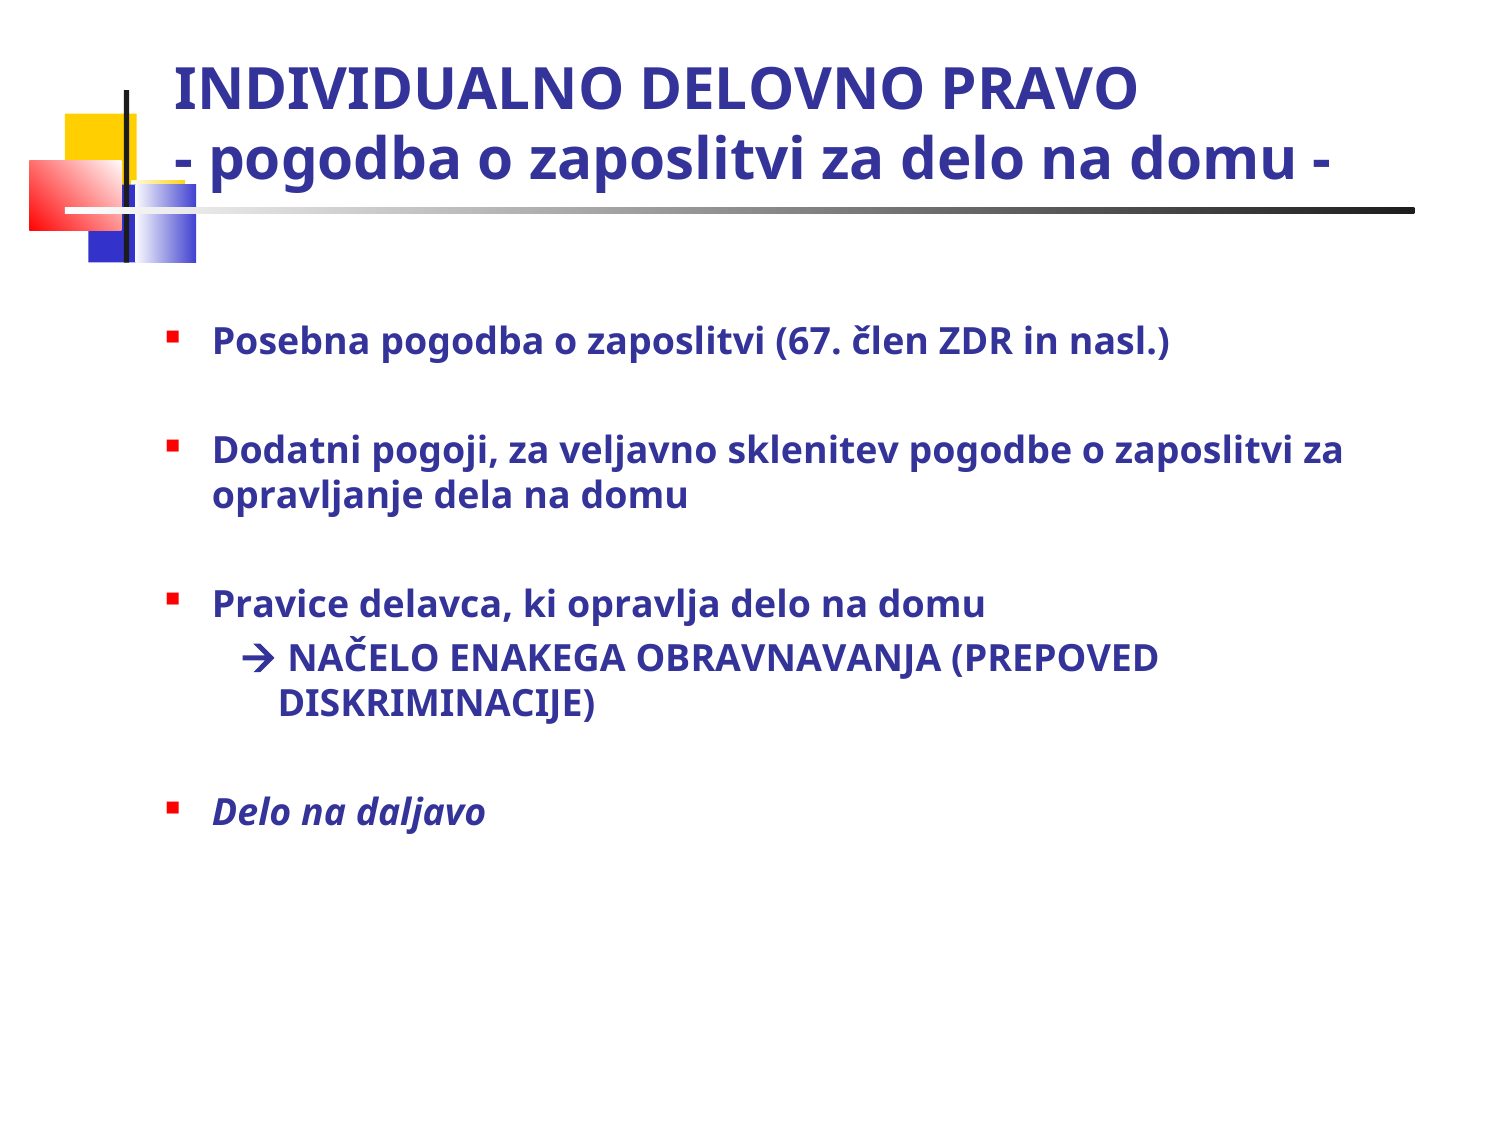

# INDIVIDUALNO DELOVNO PRAVO - pogodba o zaposlitvi za delo na domu -
Posebna pogodba o zaposlitvi (67. člen ZDR in nasl.)
Dodatni pogoji, za veljavno sklenitev pogodbe o zaposlitvi za opravljanje dela na domu
Pravice delavca, ki opravlja delo na domu
 NAČELO ENAKEGA OBRAVNAVANJA (PREPOVED DISKRIMINACIJE)
Delo na daljavo